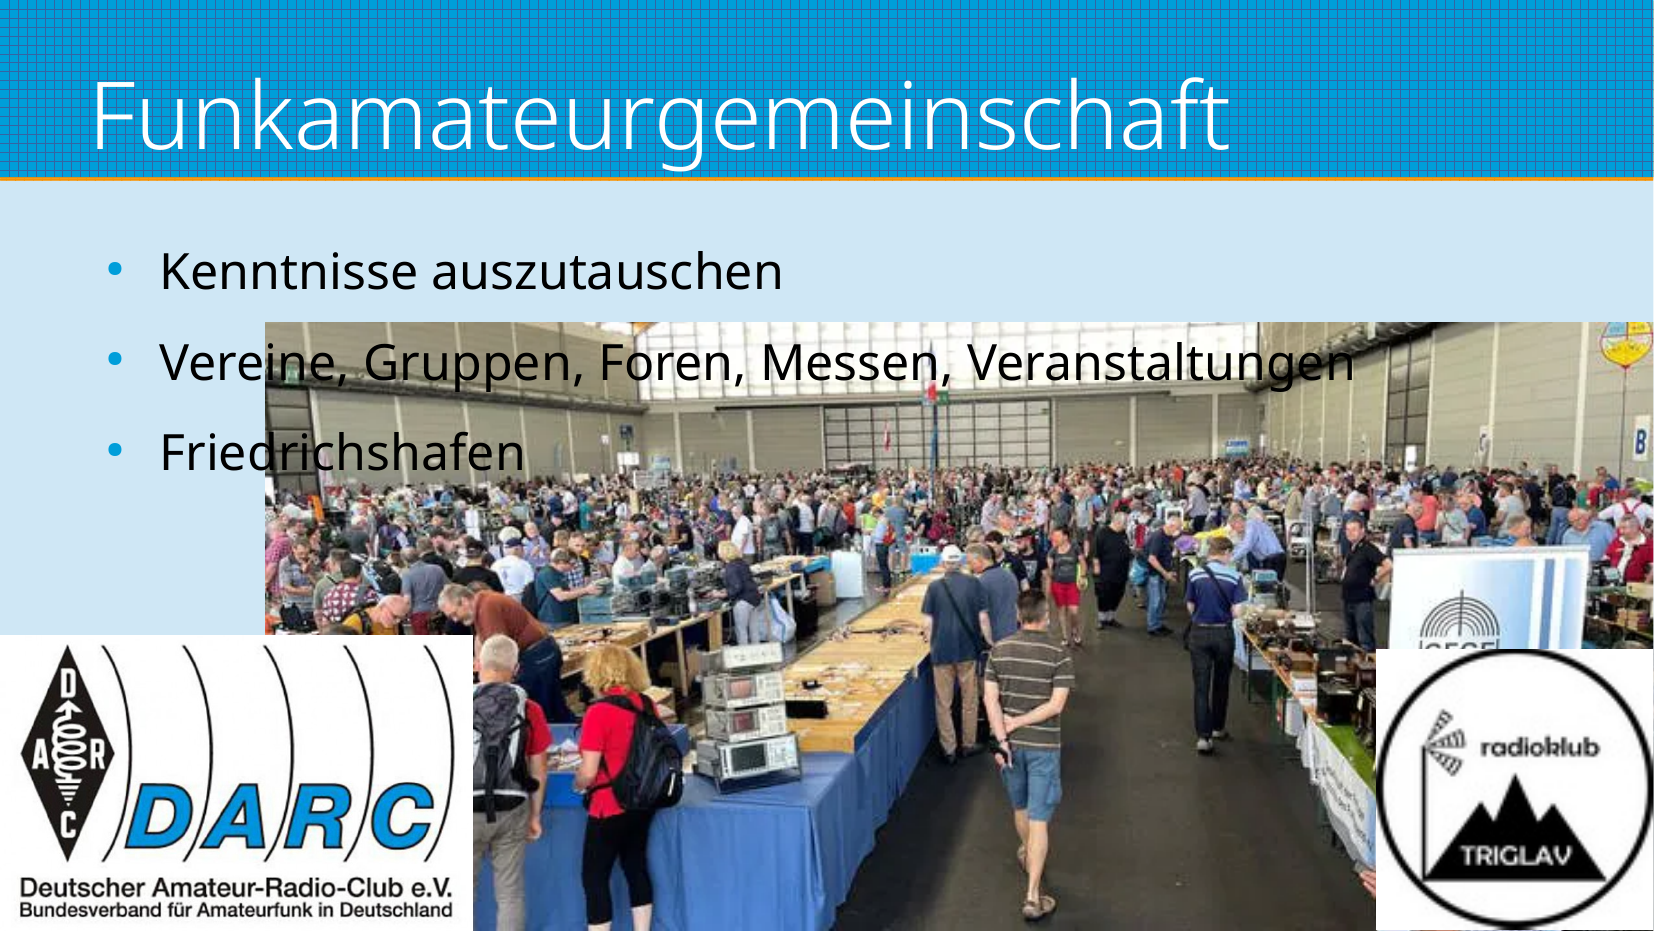

# Funkamateurgemeinschaft
Kenntnisse auszutauschen
Vereine, Gruppen, Foren, Messen, Veranstaltungen
Friedrichshafen